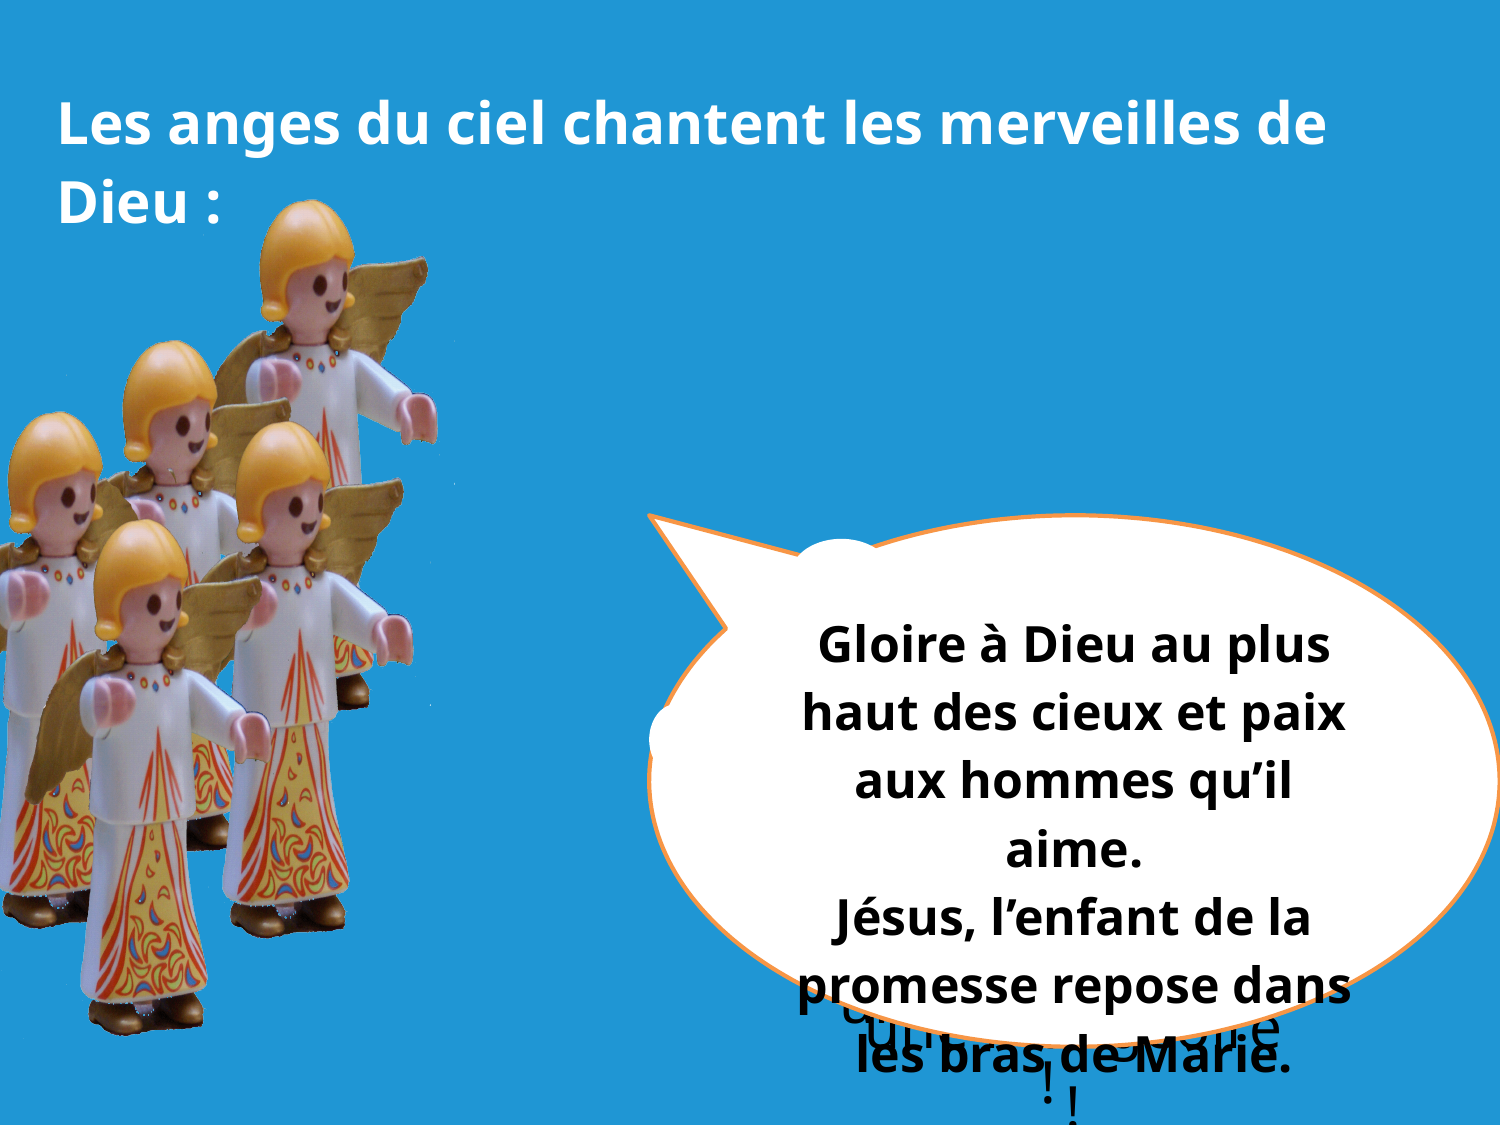

Les anges du ciel chantent les merveilles de Dieu :
Gloire à Dieu au plus haut des cieux et paix aux hommes qu’il aime.
Jésus, l’enfant de la promesse repose dans les bras de Marie.
Vous le trouverez à Bethléem, couché dans une mangeoire !
Vous le trouverez à Bethléem, couché dans une mangeoire !